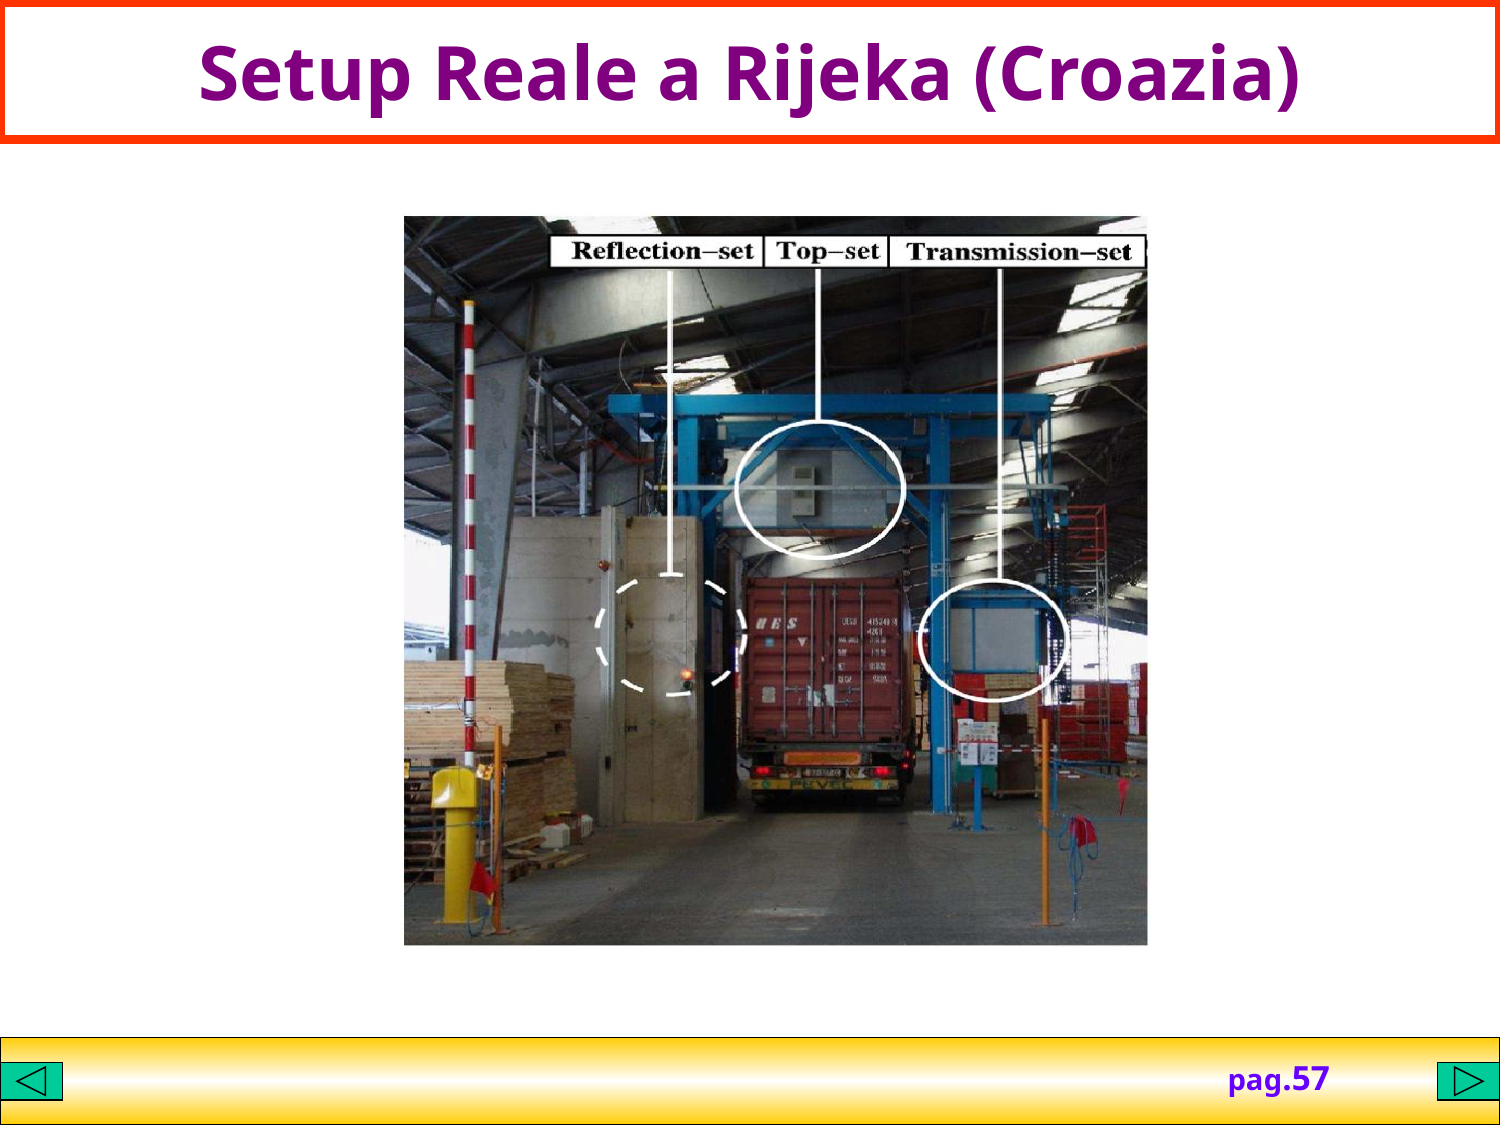

# Setup Reale a Rijeka (Croazia)
57